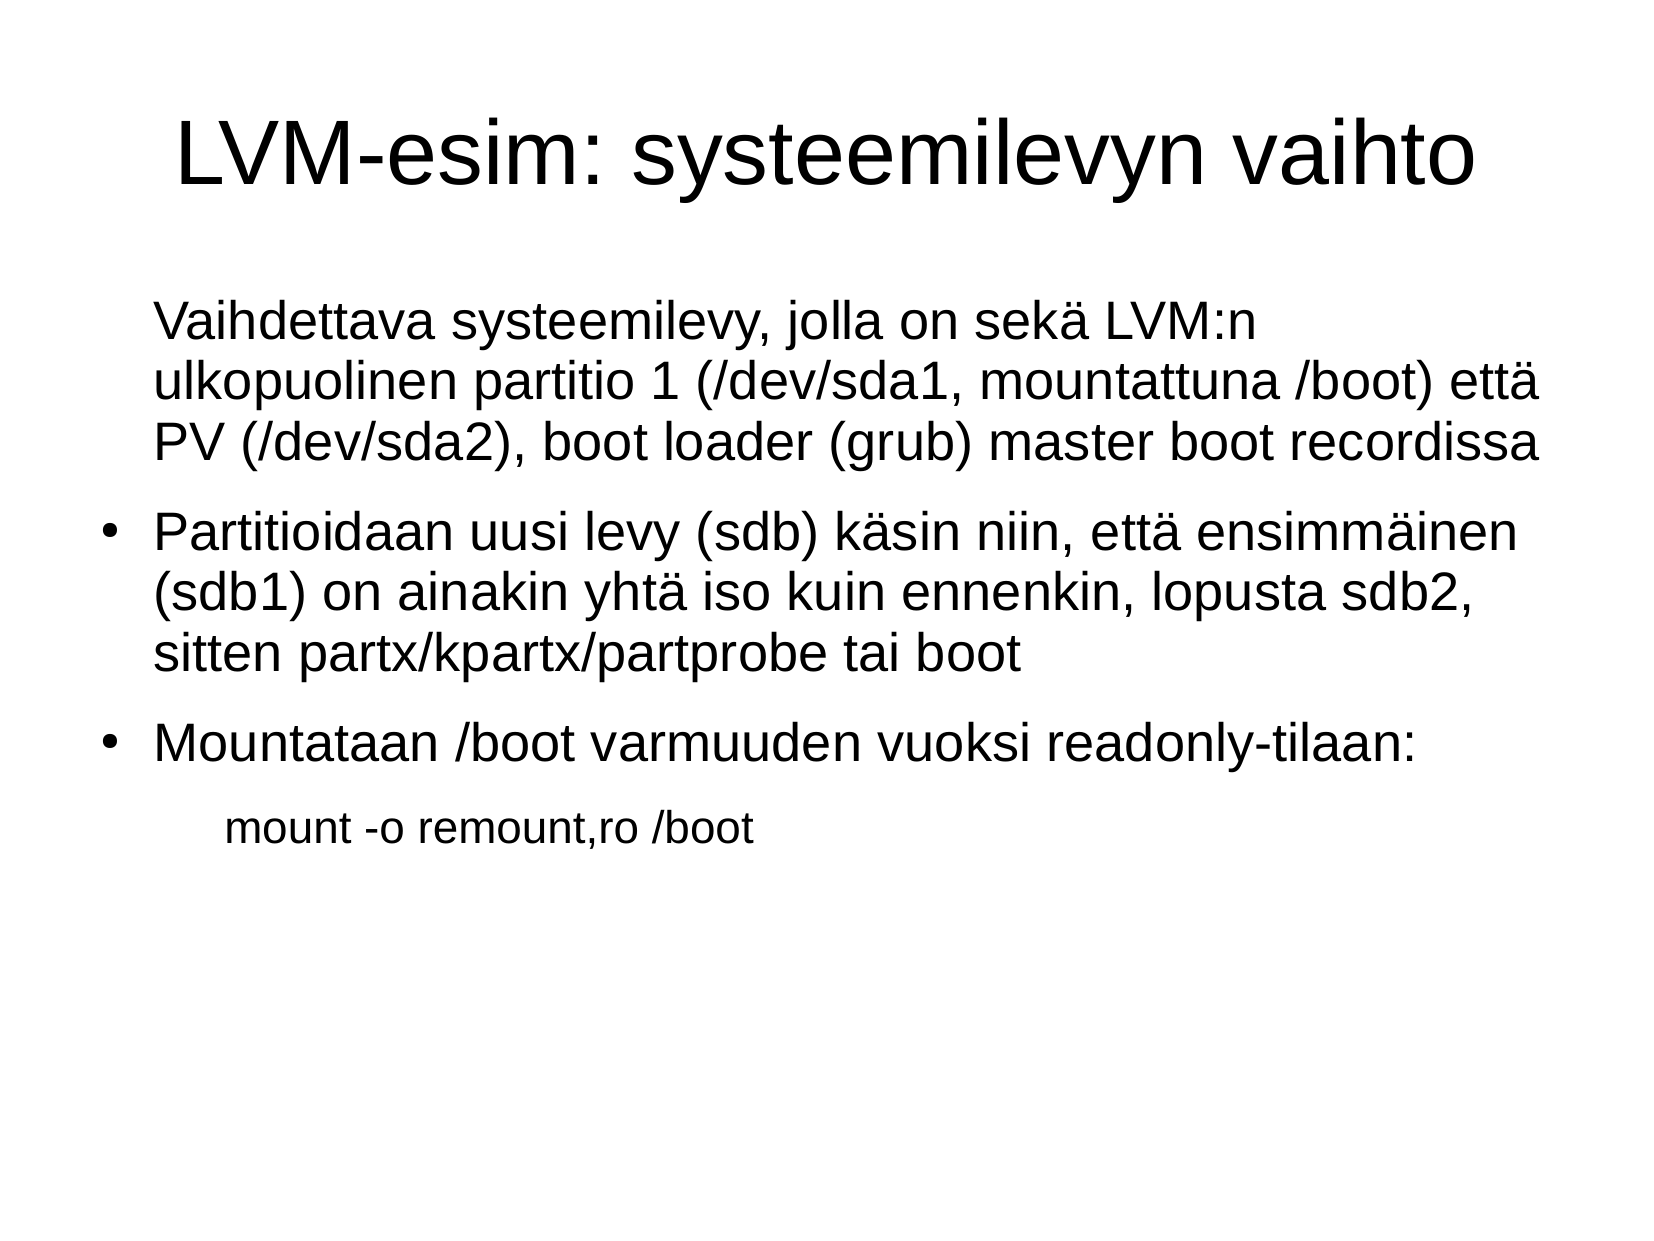

# LVM-esim: systeemilevyn vaihto
Vaihdettava systeemilevy, jolla on sekä LVM:n ulkopuolinen partitio 1 (/dev/sda1, mountattuna /boot) että PV (/dev/sda2), boot loader (grub) master boot recordissa
Partitioidaan uusi levy (sdb) käsin niin, että ensimmäinen (sdb1) on ainakin yhtä iso kuin ennenkin, lopusta sdb2, sitten partx/kpartx/partprobe tai boot
Mountataan /boot varmuuden vuoksi readonly-tilaan:
mount -o remount,ro /boot